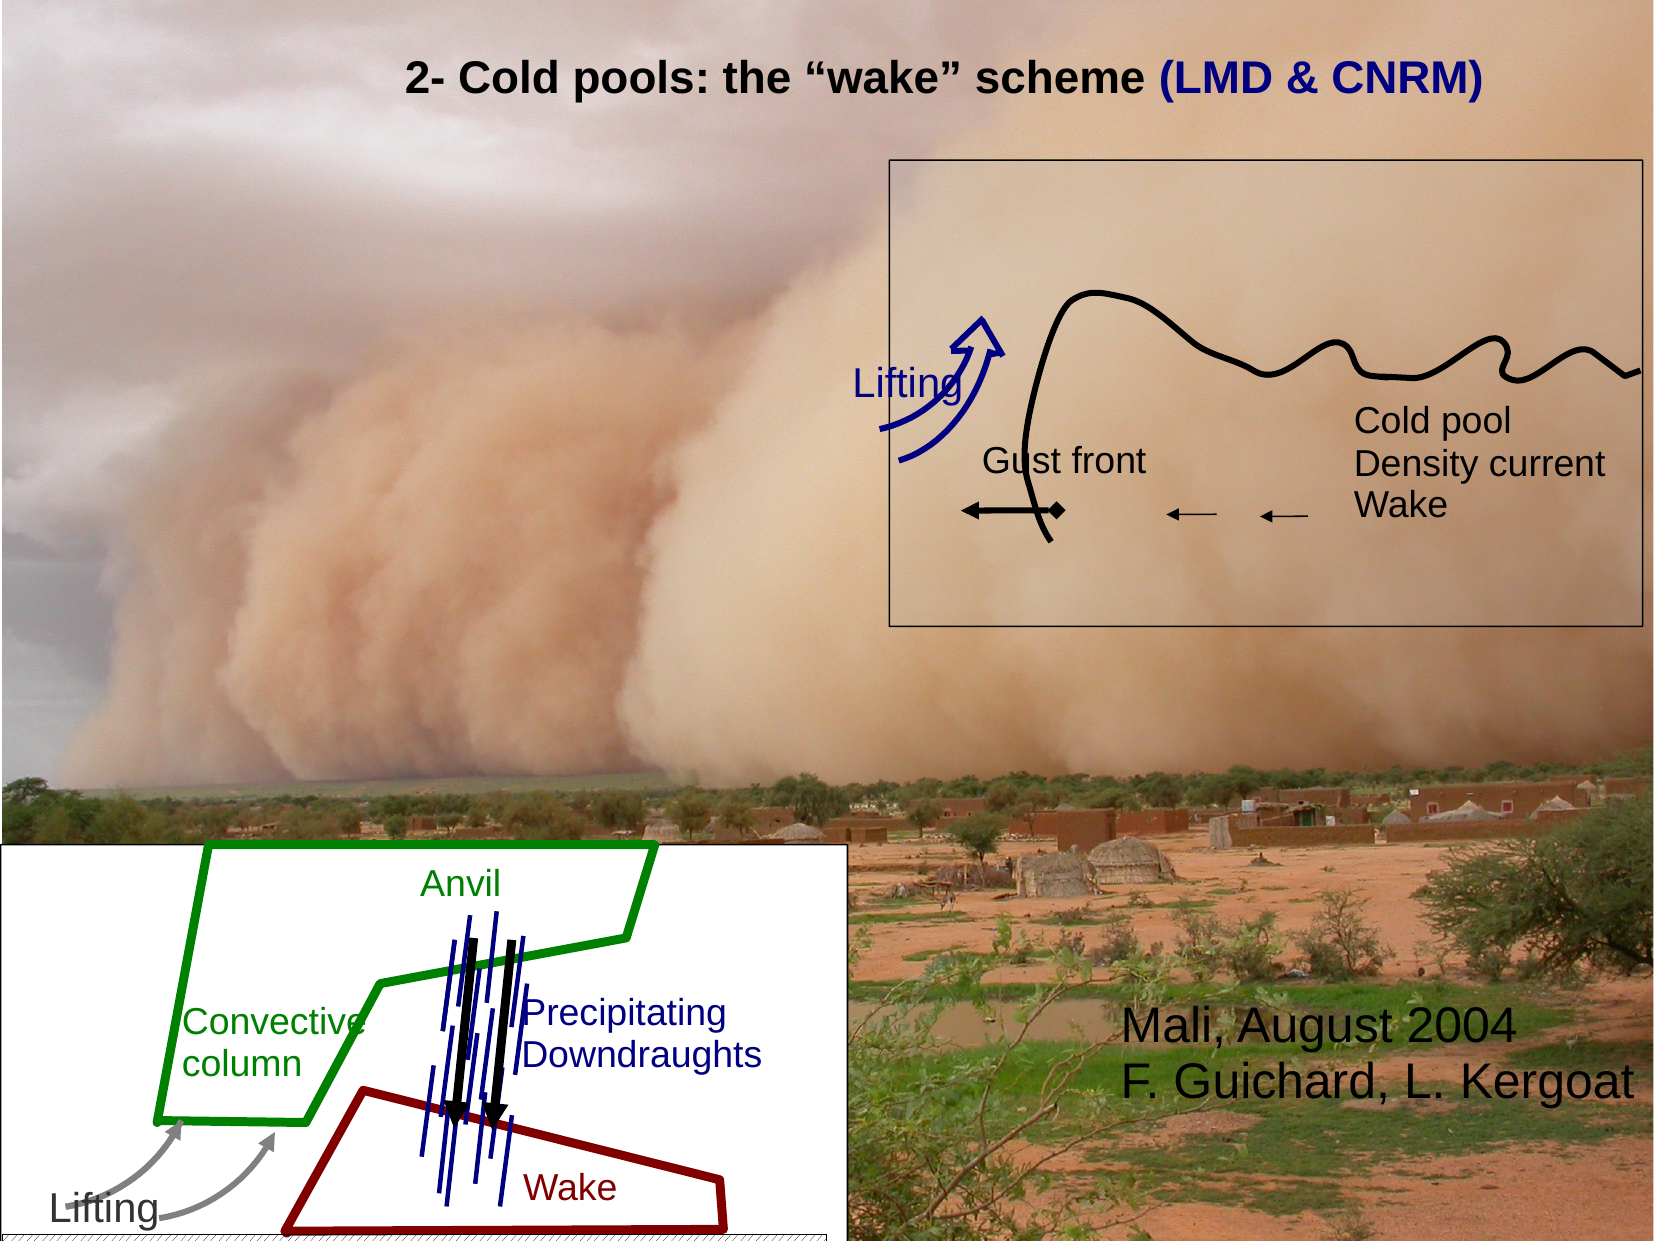

2- Cold pools: the “wake” scheme (LMD & CNRM)
Lifting
Cold pool
Density current
Wake
Gust front
Anvil
Mali, August 2004
F. Guichard, L. Kergoat
Precipitating
Downdraughts
Convective
column
Wake
Lifting